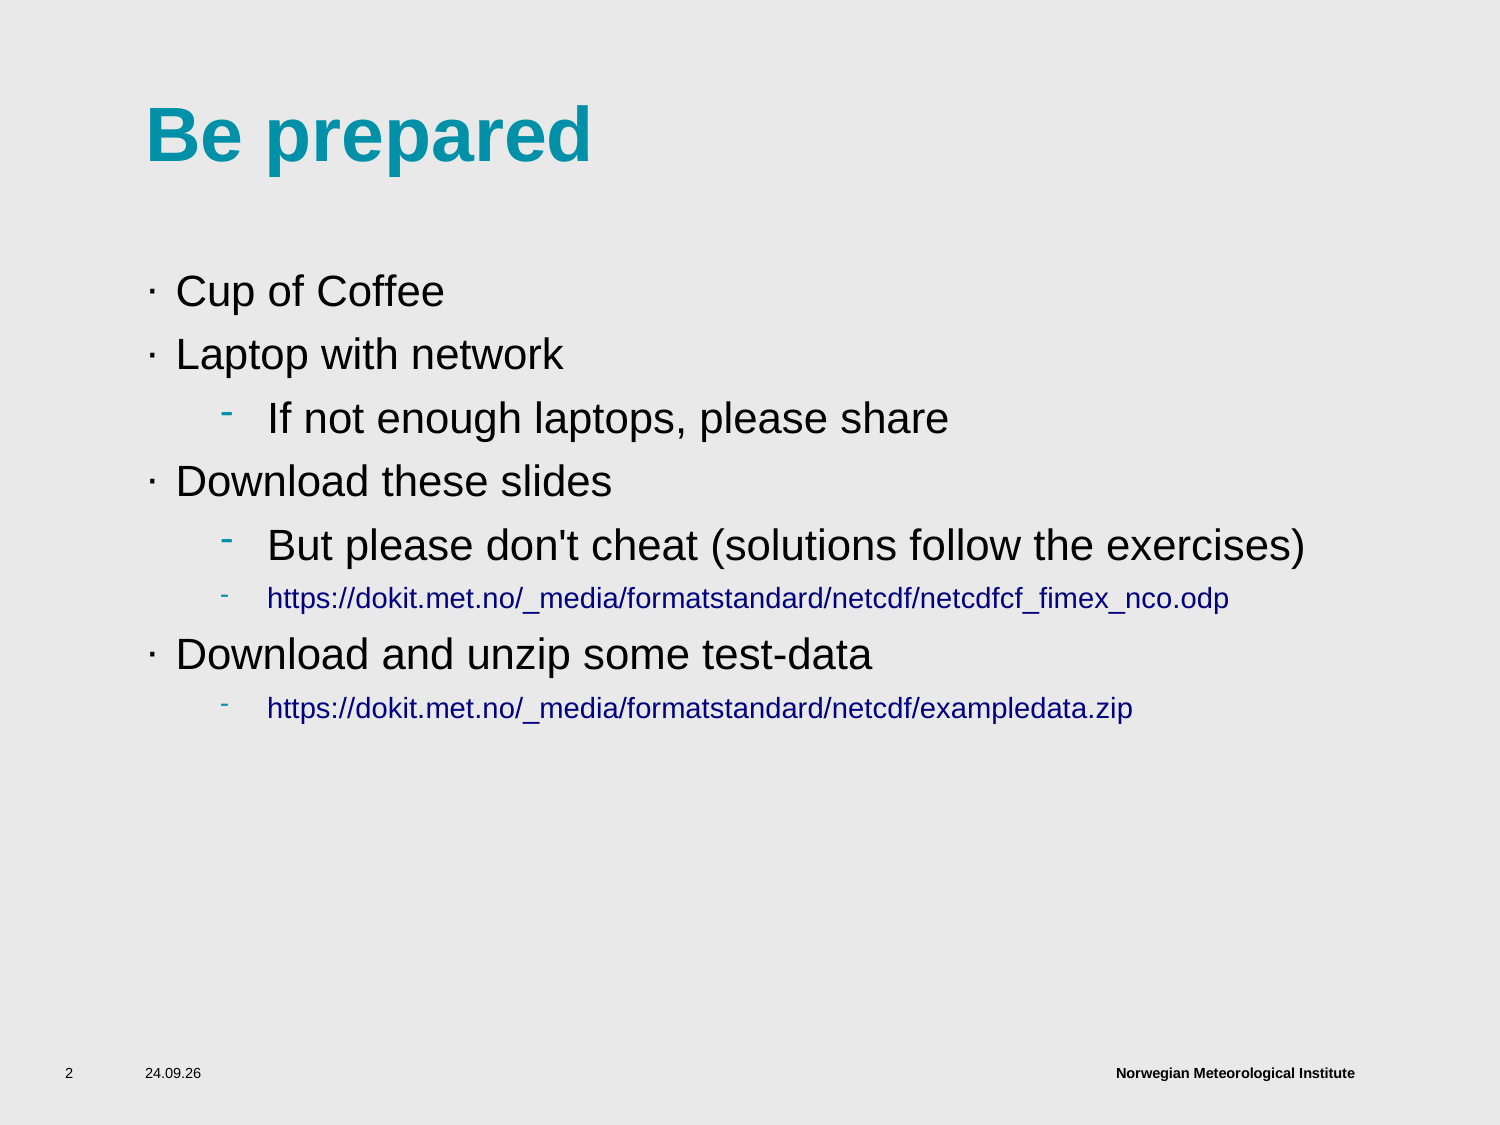

# Be prepared
Cup of Coffee
Laptop with network
If not enough laptops, please share
Download these slides
But please don't cheat (solutions follow the exercises)
https://dokit.met.no/_media/formatstandard/netcdf/netcdfcf_fimex_nco.odp
Download and unzip some test-data
https://dokit.met.no/_media/formatstandard/netcdf/exampledata.zip